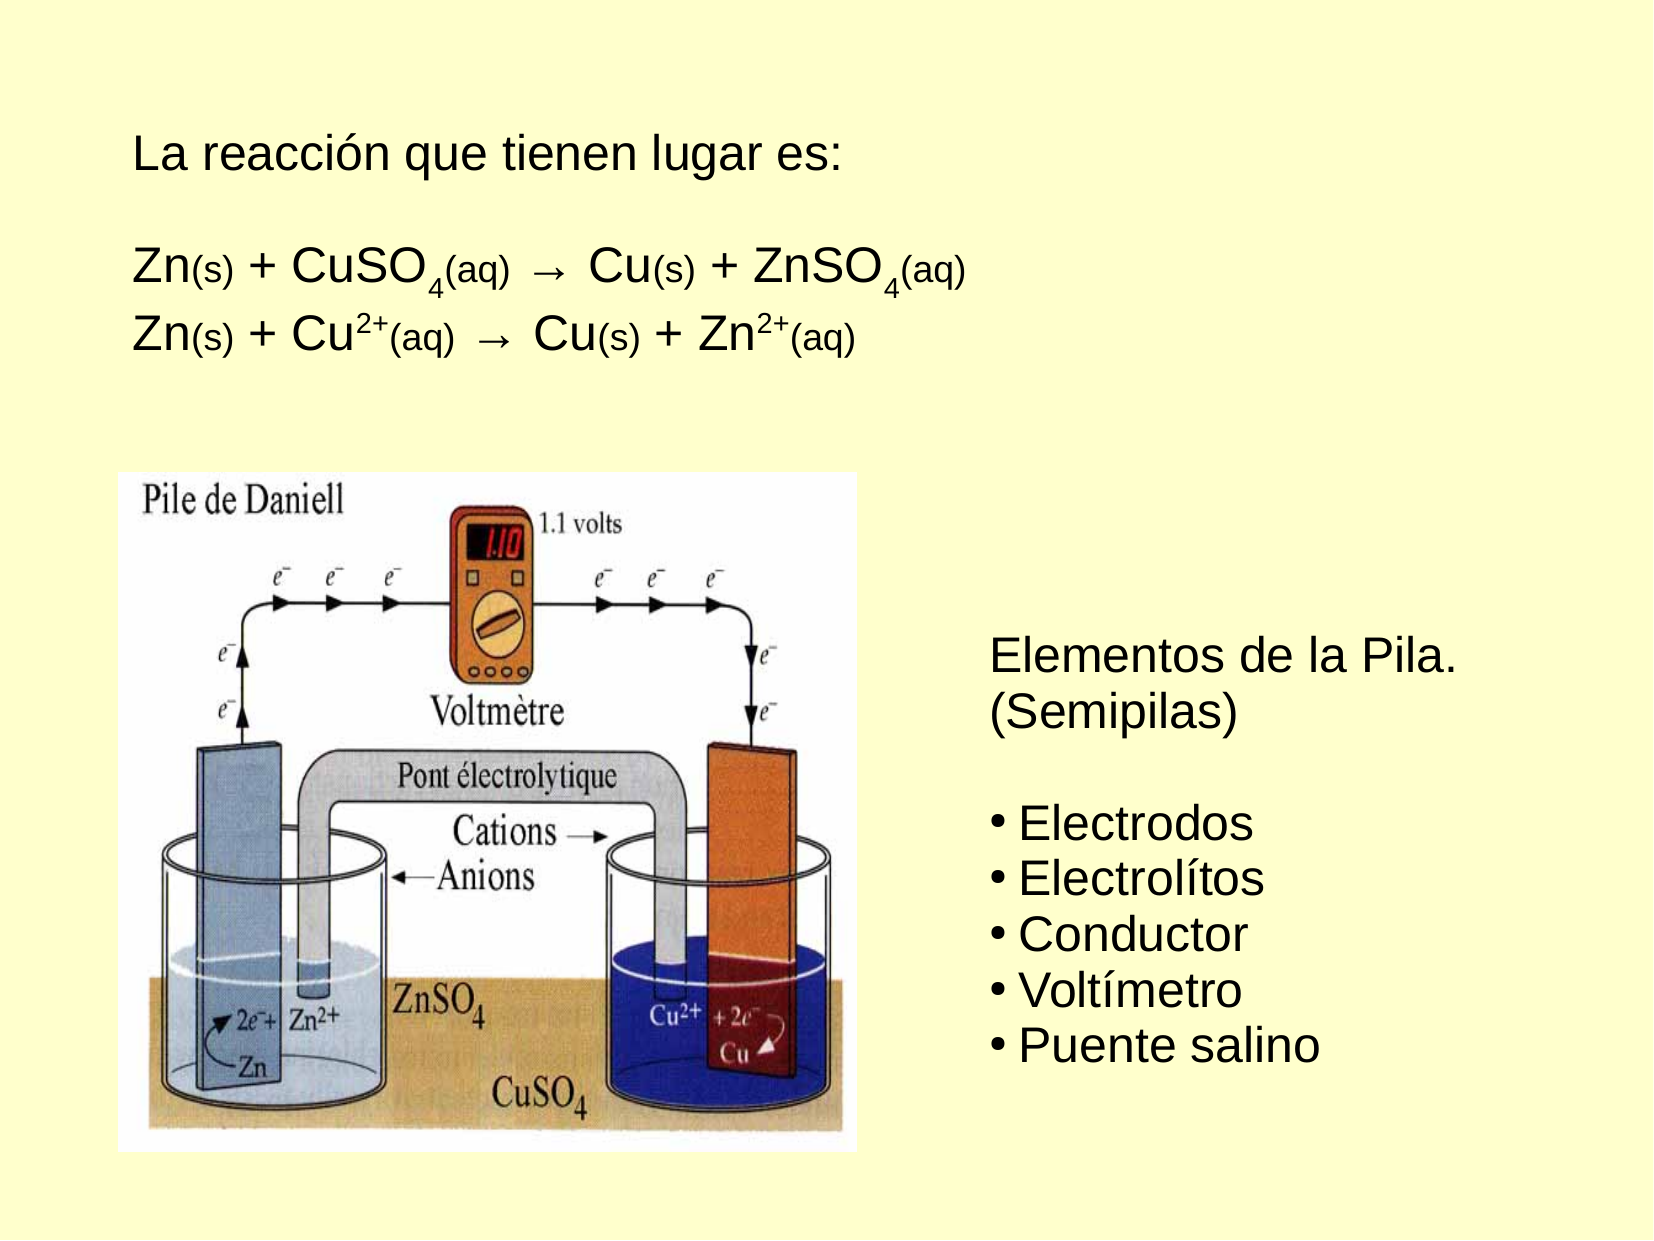

La reacción que tienen lugar es:
Zn(s) + CuSO4(aq) → Cu(s) + ZnSO4(aq)
Zn(s) + Cu2+(aq) → Cu(s) + Zn2+(aq)
Elementos de la Pila.
(Semipilas)
Electrodos
Electrolítos
Conductor
Voltímetro
Puente salino